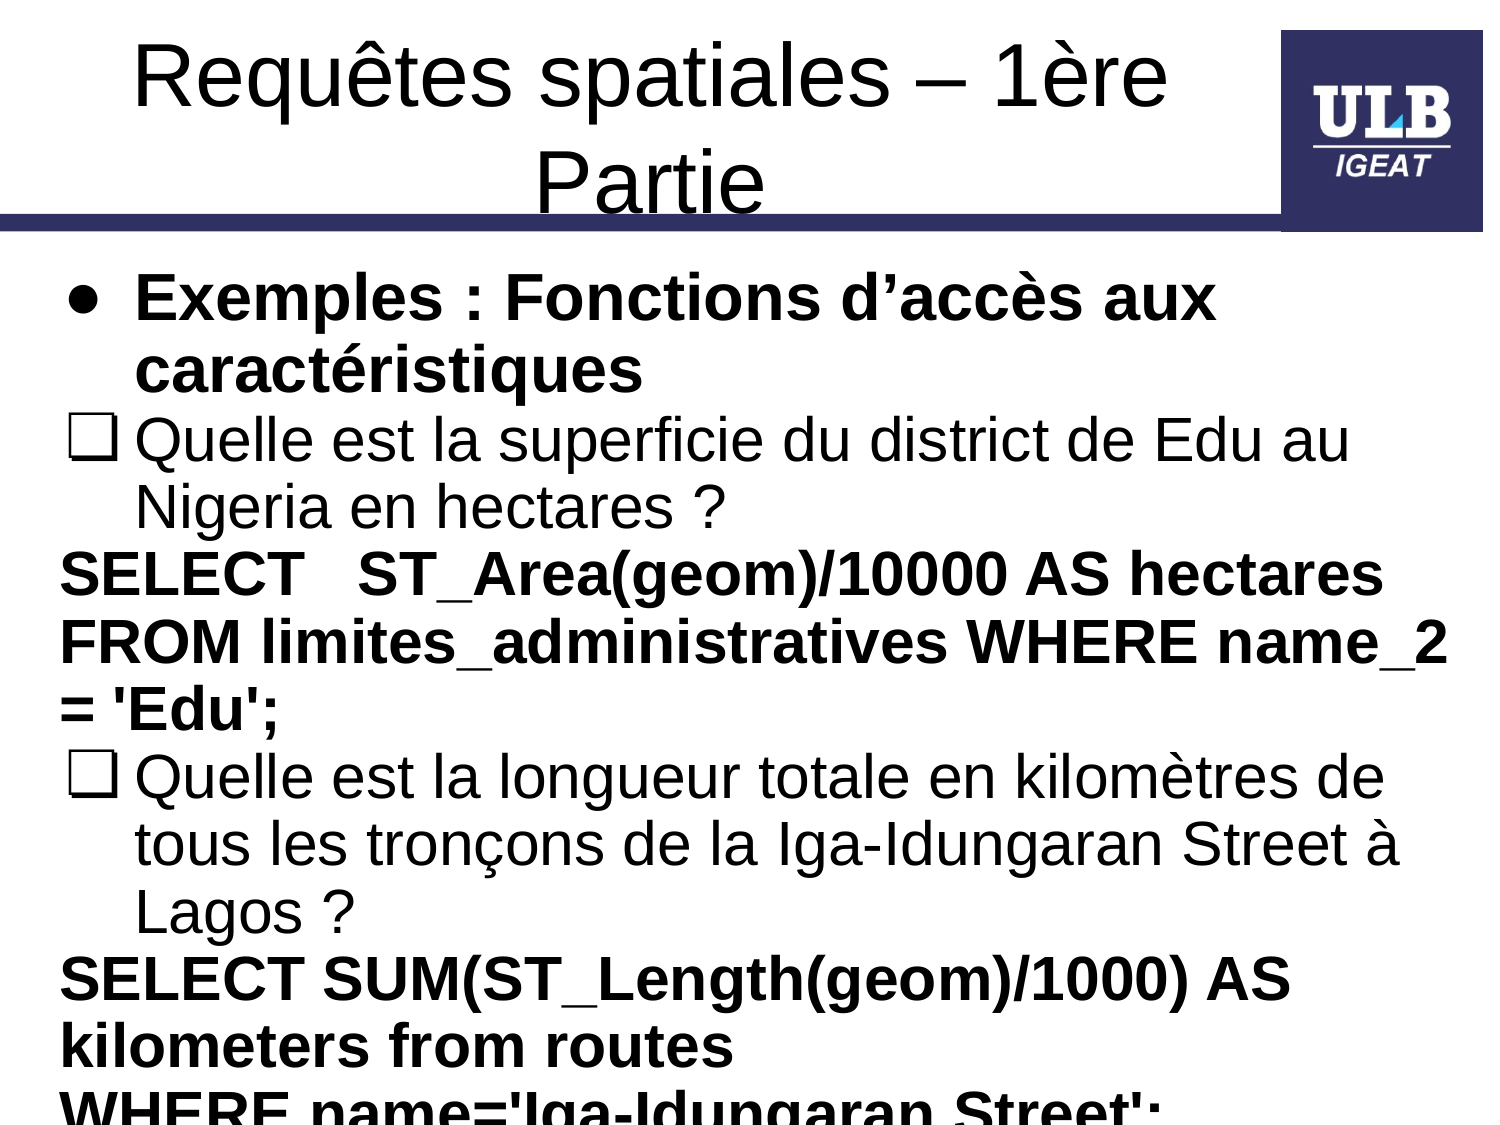

# Requêtes spatiales – 1ère Partie
Exemples : Fonctions d’accès aux caractéristiques
Quelle est la superficie du district de Edu au Nigeria en hectares ?
SELECT ST_Area(geom)/10000 AS hectares FROM limites_administratives WHERE name_2 = 'Edu';
Quelle est la longueur totale en kilomètres de tous les tronçons de la ﻿Iga-Idungaran Street à Lagos ?
SELECT SUM(ST_Length(geom)/1000) AS kilometers from routes
WHERE name='Iga-Idungaran Street';